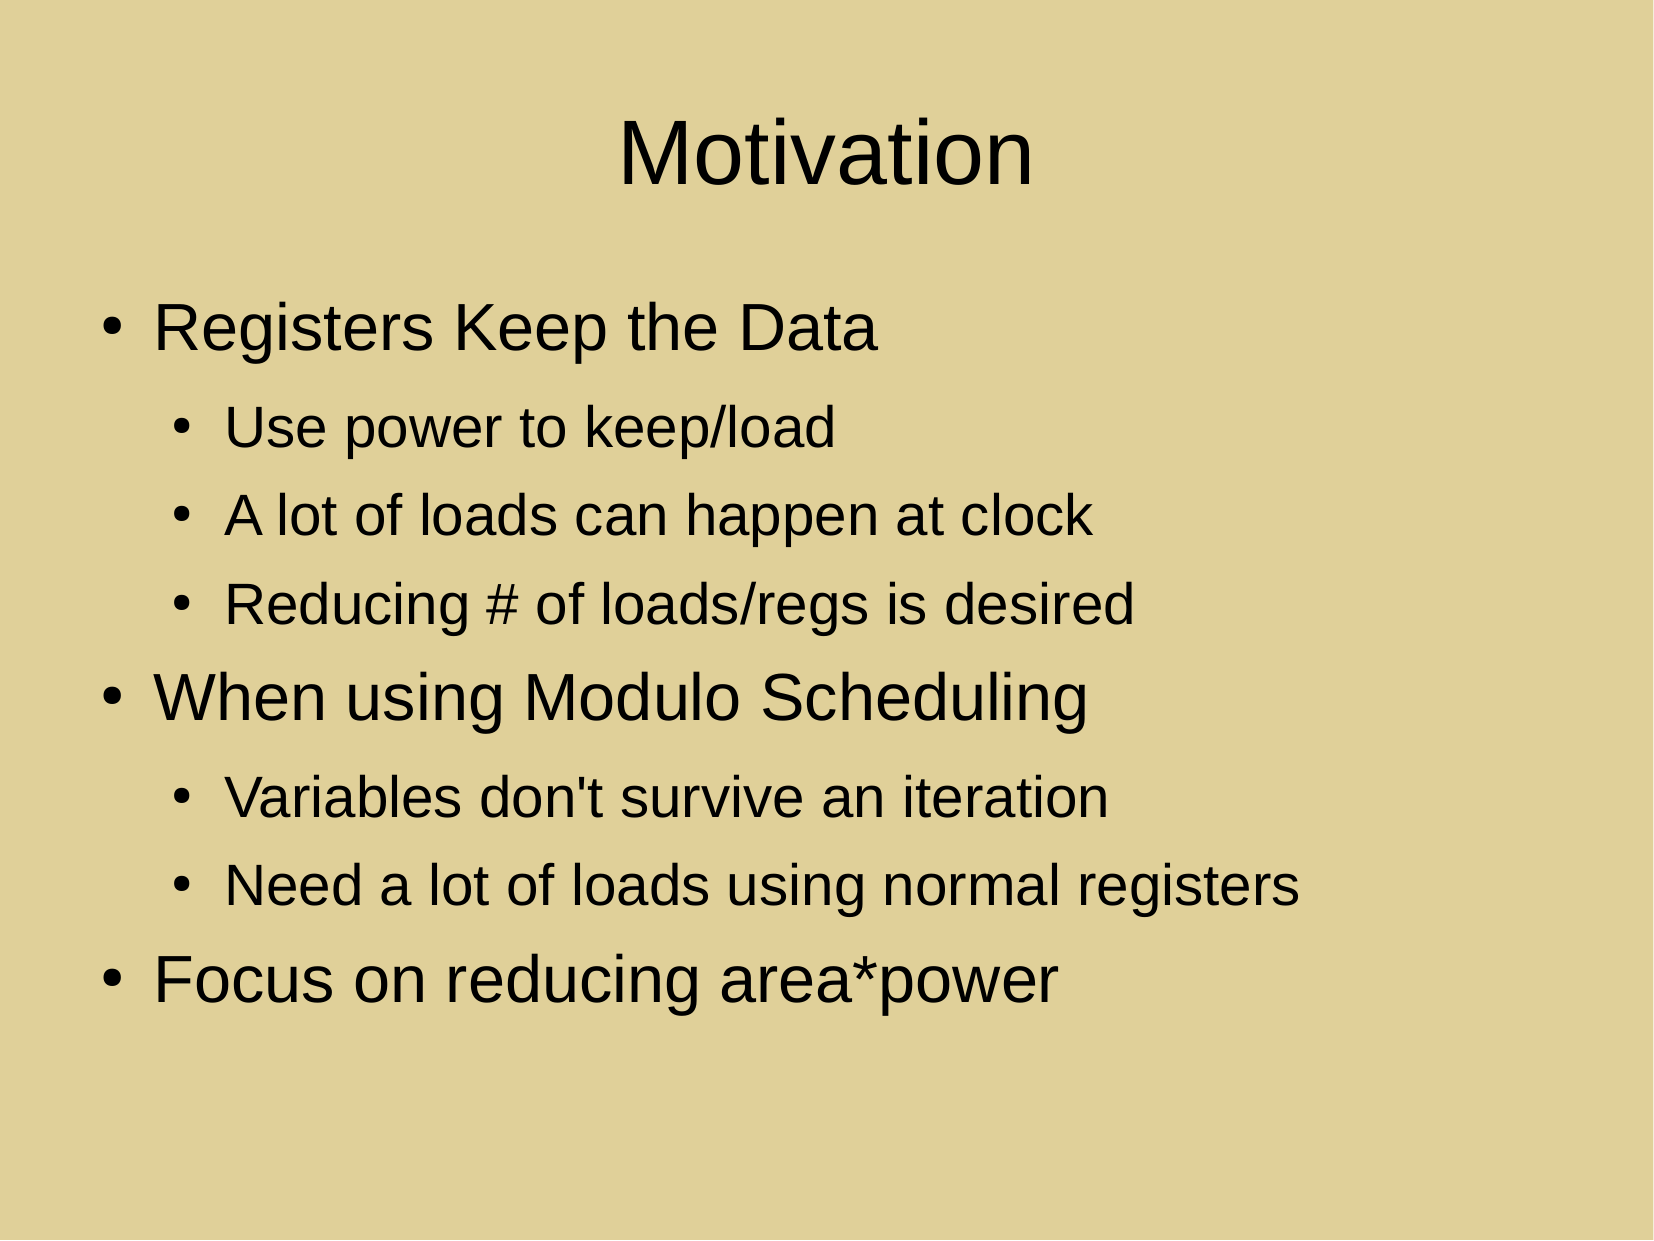

# Motivation
Registers Keep the Data
Use power to keep/load
A lot of loads can happen at clock
Reducing # of loads/regs is desired
When using Modulo Scheduling
Variables don't survive an iteration
Need a lot of loads using normal registers
Focus on reducing area*power